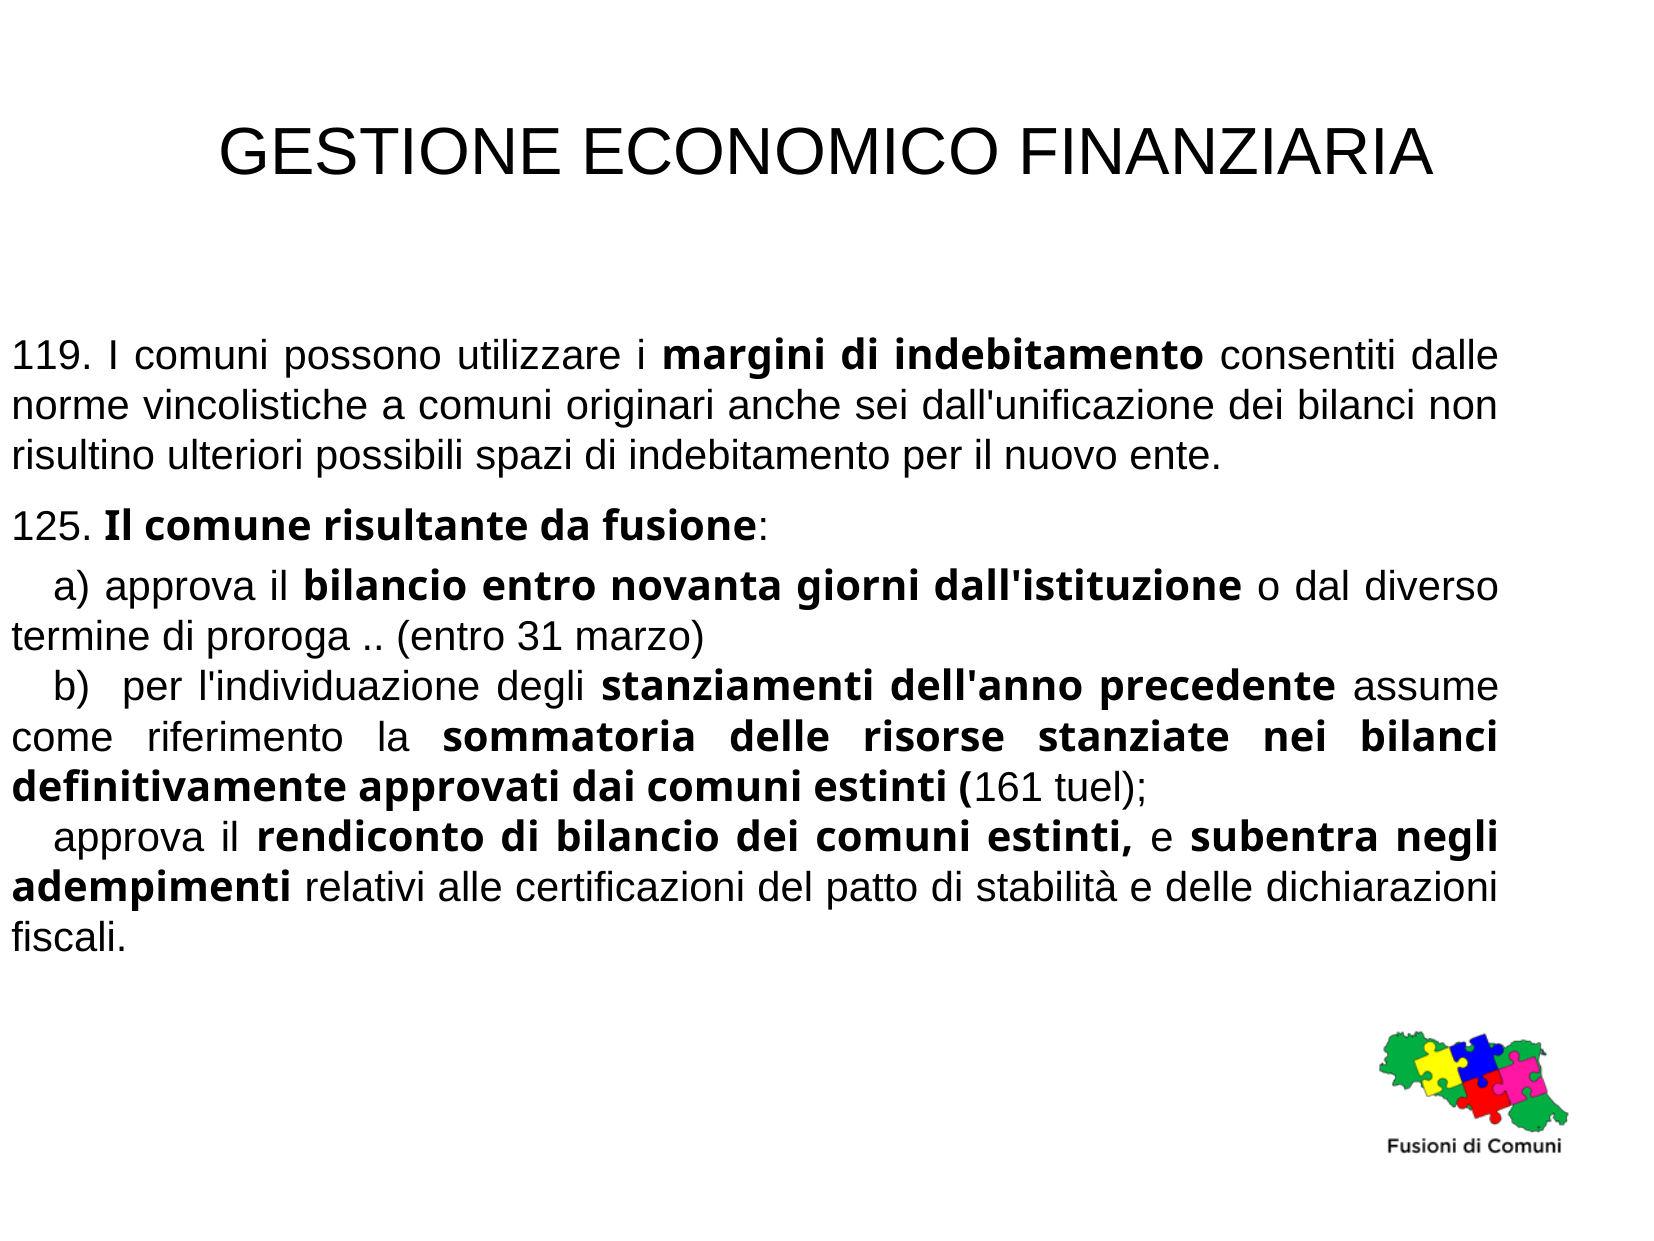

# GESTIONE ECONOMICO FINANZIARIA
119. I comuni possono utilizzare i margini di indebitamento consentiti dalle norme vincolistiche a comuni originari anche sei dall'unificazione dei bilanci non risultino ulteriori possibili spazi di indebitamento per il nuovo ente.
125. Il comune risultante da fusione:
a) approva il bilancio entro novanta giorni dall'istituzione o dal diverso termine di proroga .. (entro 31 marzo)
b) per l'individuazione degli stanziamenti dell'anno precedente assume come riferimento la sommatoria delle risorse stanziate nei bilanci definitivamente approvati dai comuni estinti (161 tuel);
approva il rendiconto di bilancio dei comuni estinti, e subentra negli adempimenti relativi alle certificazioni del patto di stabilità e delle dichiarazioni fiscali.